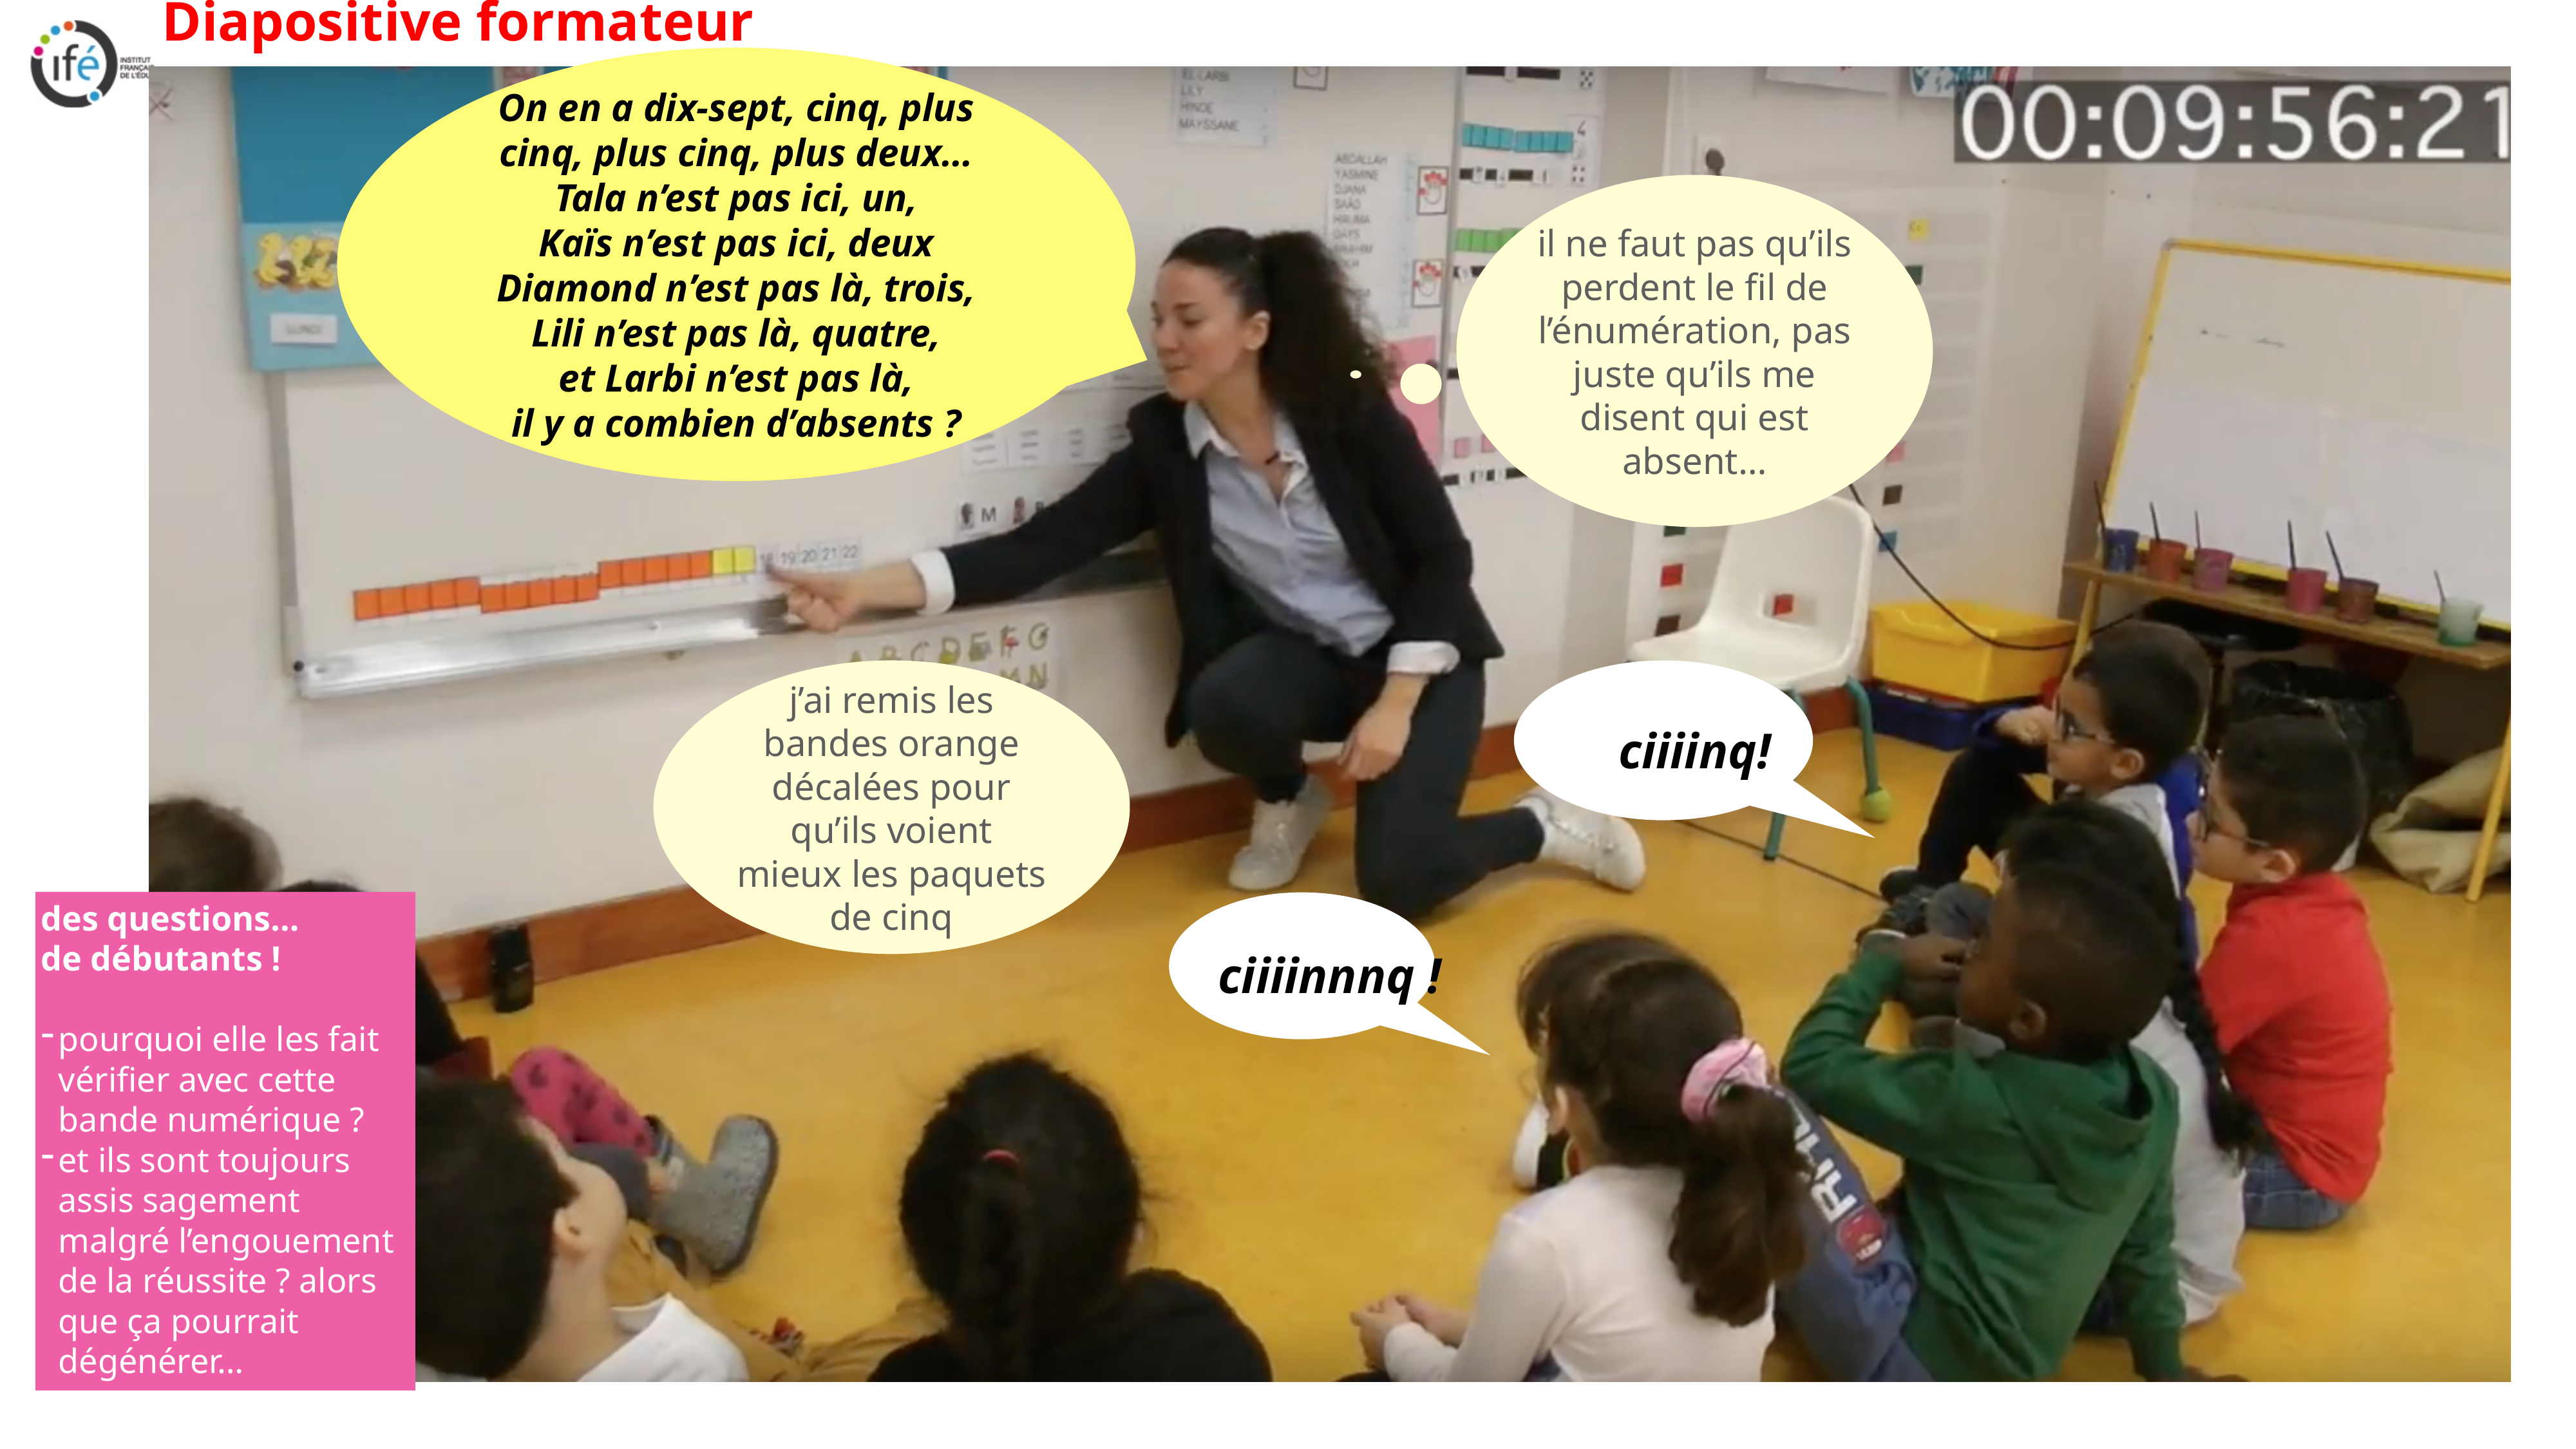

Diapositive formateur
On en a dix-sept, cinq, plus cinq, plus cinq, plus deux…
Tala n’est pas ici, un,
Kaïs n’est pas ici, deux
Diamond n’est pas là, trois,
Lili n’est pas là, quatre,
et Larbi n’est pas là,
il y a combien d’absents ?
il ne faut pas qu’ils perdent le fil de l’énumération, pas juste qu’ils me disent qui est absent…
j’ai remis les bandes orange décalées pour qu’ils voient mieux les paquets de cinq
ciiiinq!
des questions…
de débutants !
pourquoi elle les fait vérifier avec cette bande numérique ?
et ils sont toujours assis sagement malgré l’engouement de la réussite ? alors que ça pourrait dégénérer…
ciiiinnnq !